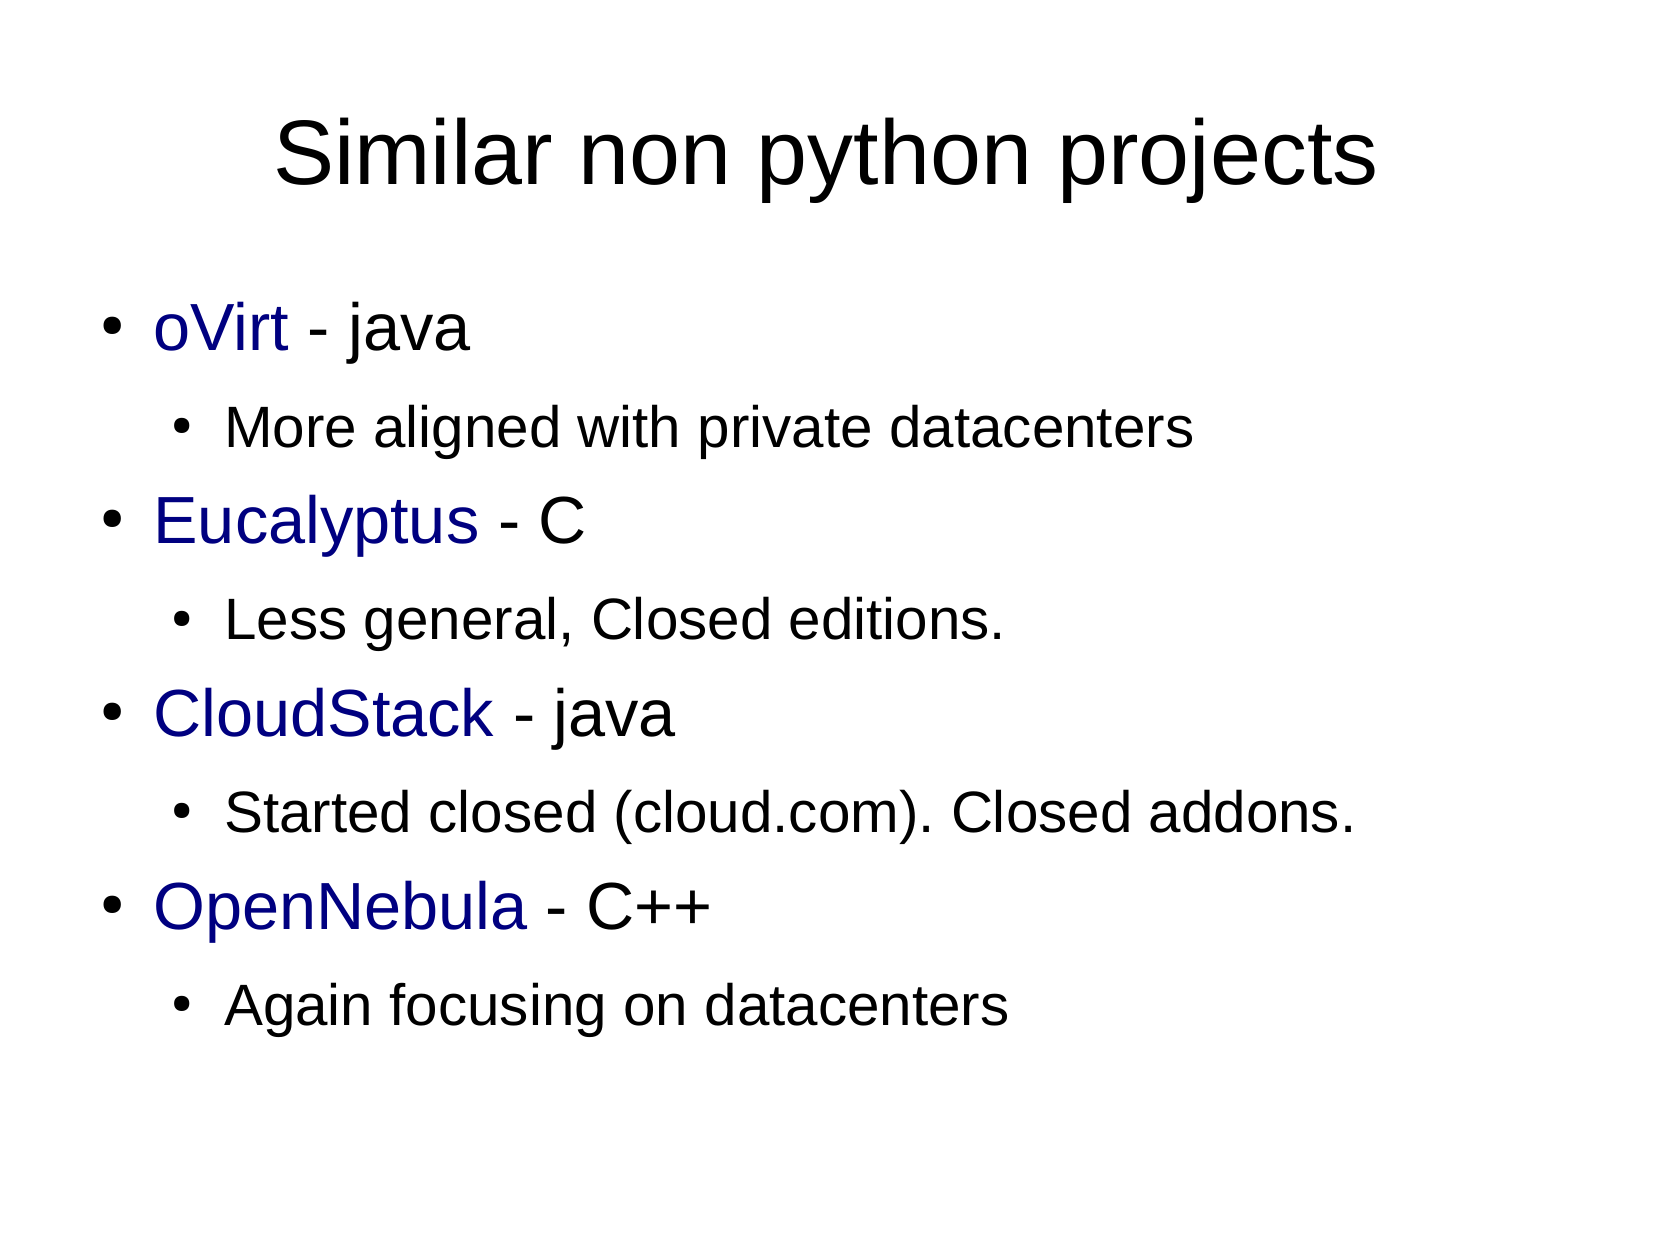

# Similar non python projects
oVirt - java
More aligned with private datacenters
Eucalyptus - C
Less general, Closed editions.
CloudStack - java
Started closed (cloud.com). Closed addons.
OpenNebula - C++
Again focusing on datacenters